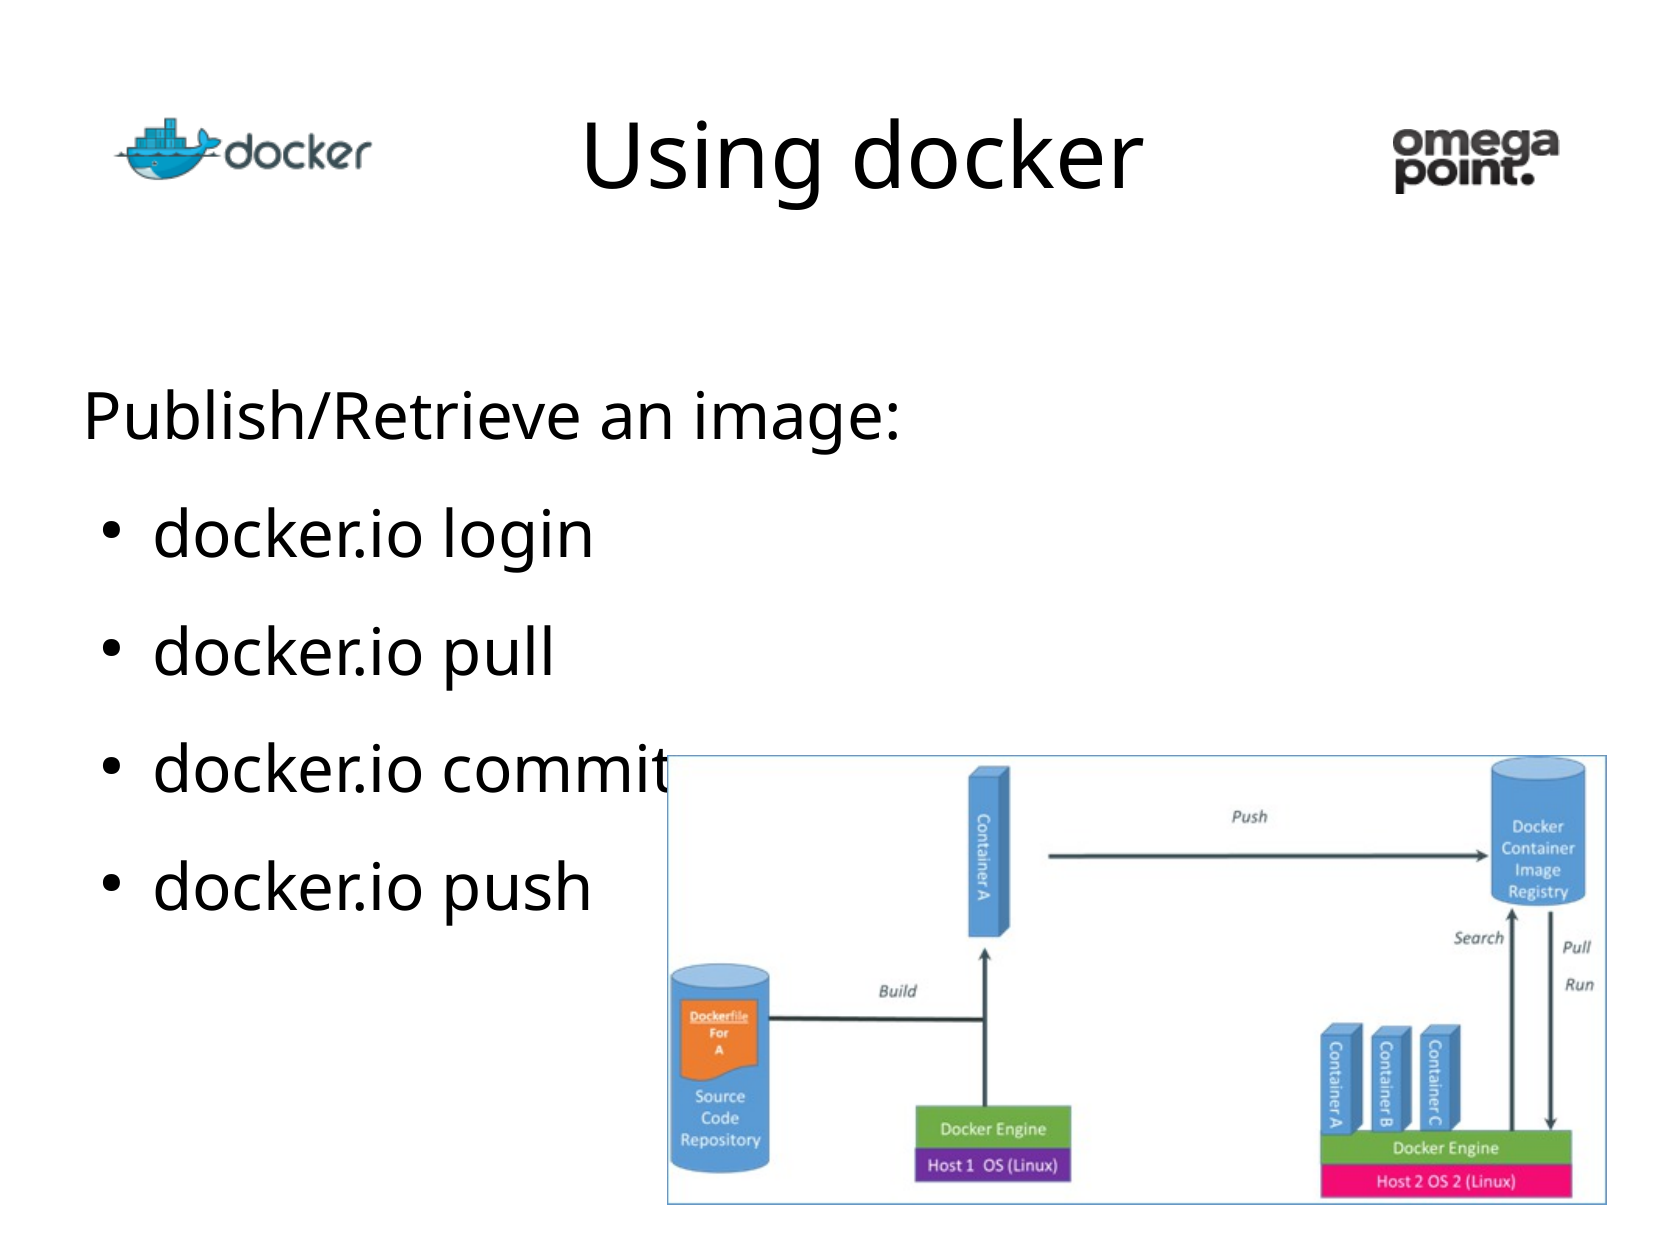

# Using docker
Publish/Retrieve an image:
docker.io login
docker.io pull
docker.io commit
docker.io push